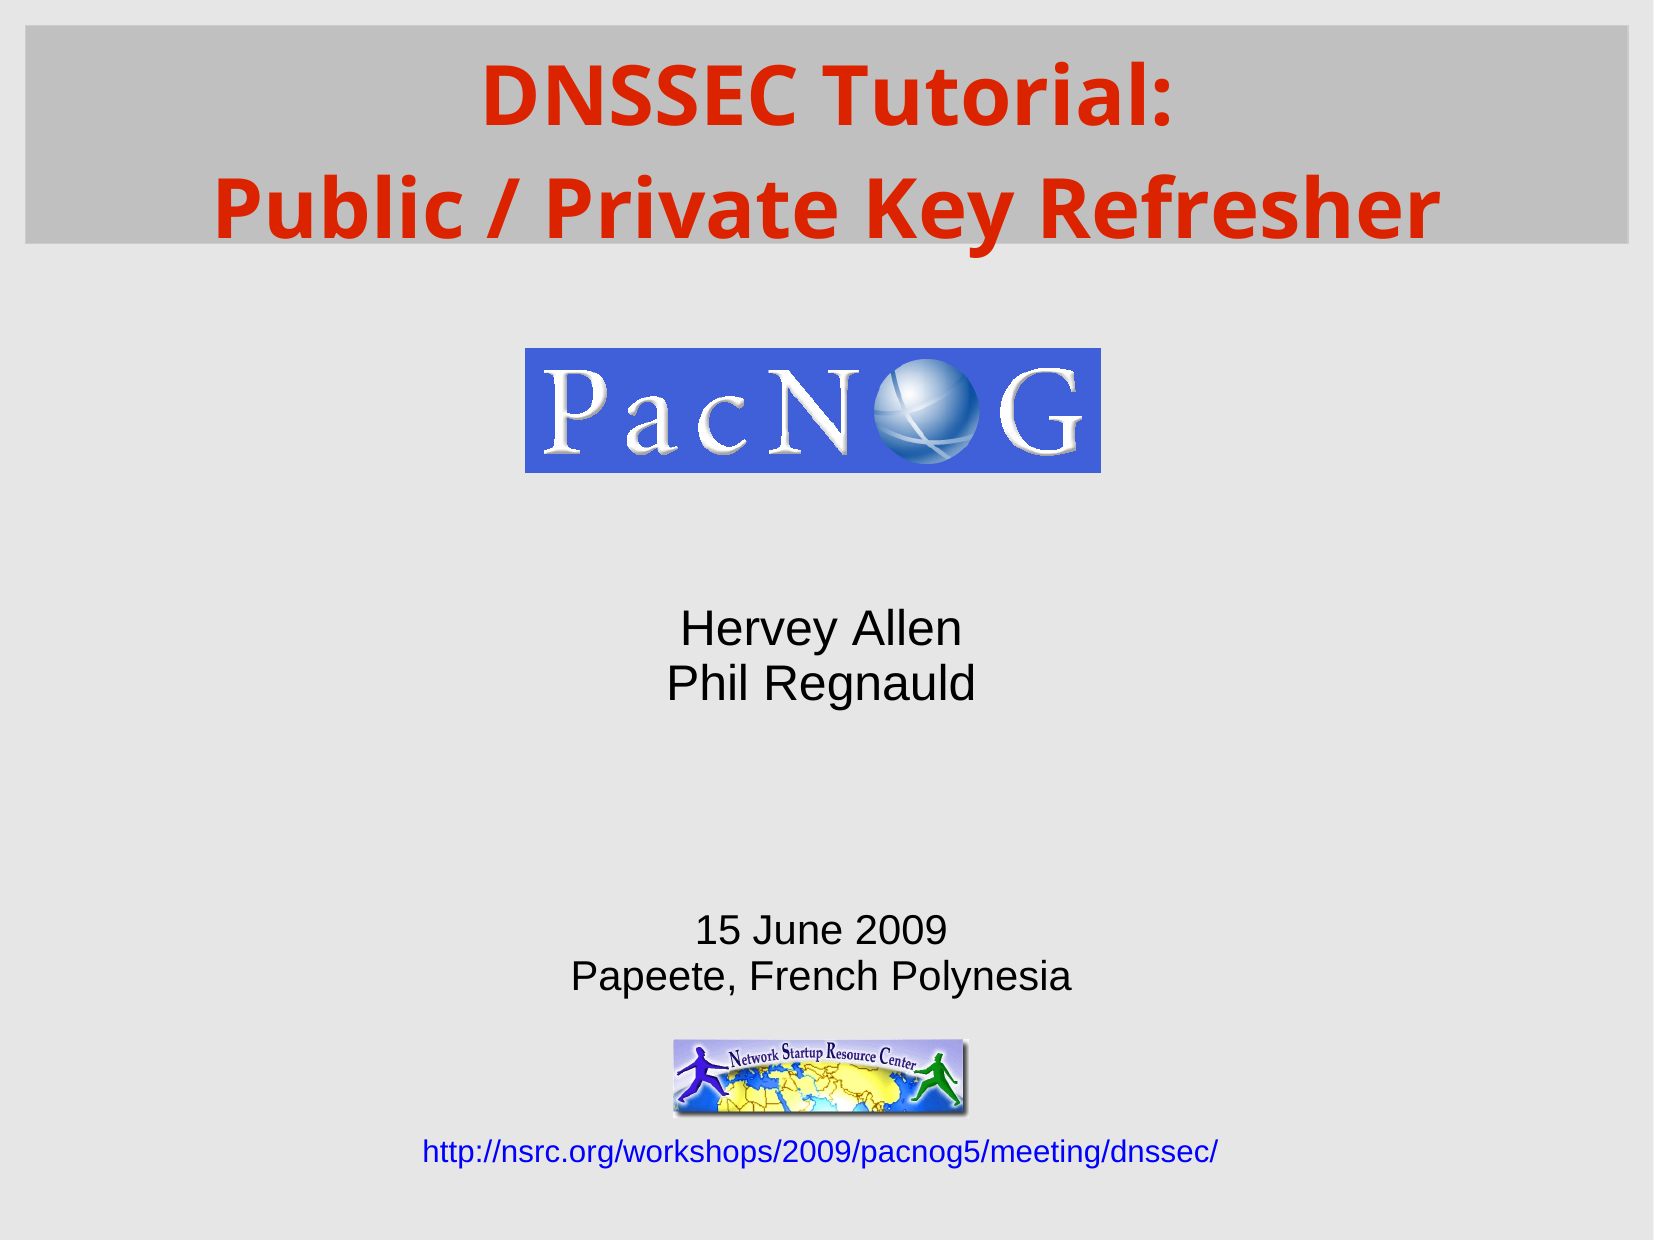

DNSSEC Tutorial:
Public / Private Key Refresher
# Hervey Allen
Phil Regnauld
15 June 2009
Papeete, French Polynesia
http://nsrc.org/workshops/2009/pacnog5/meeting/dnssec/